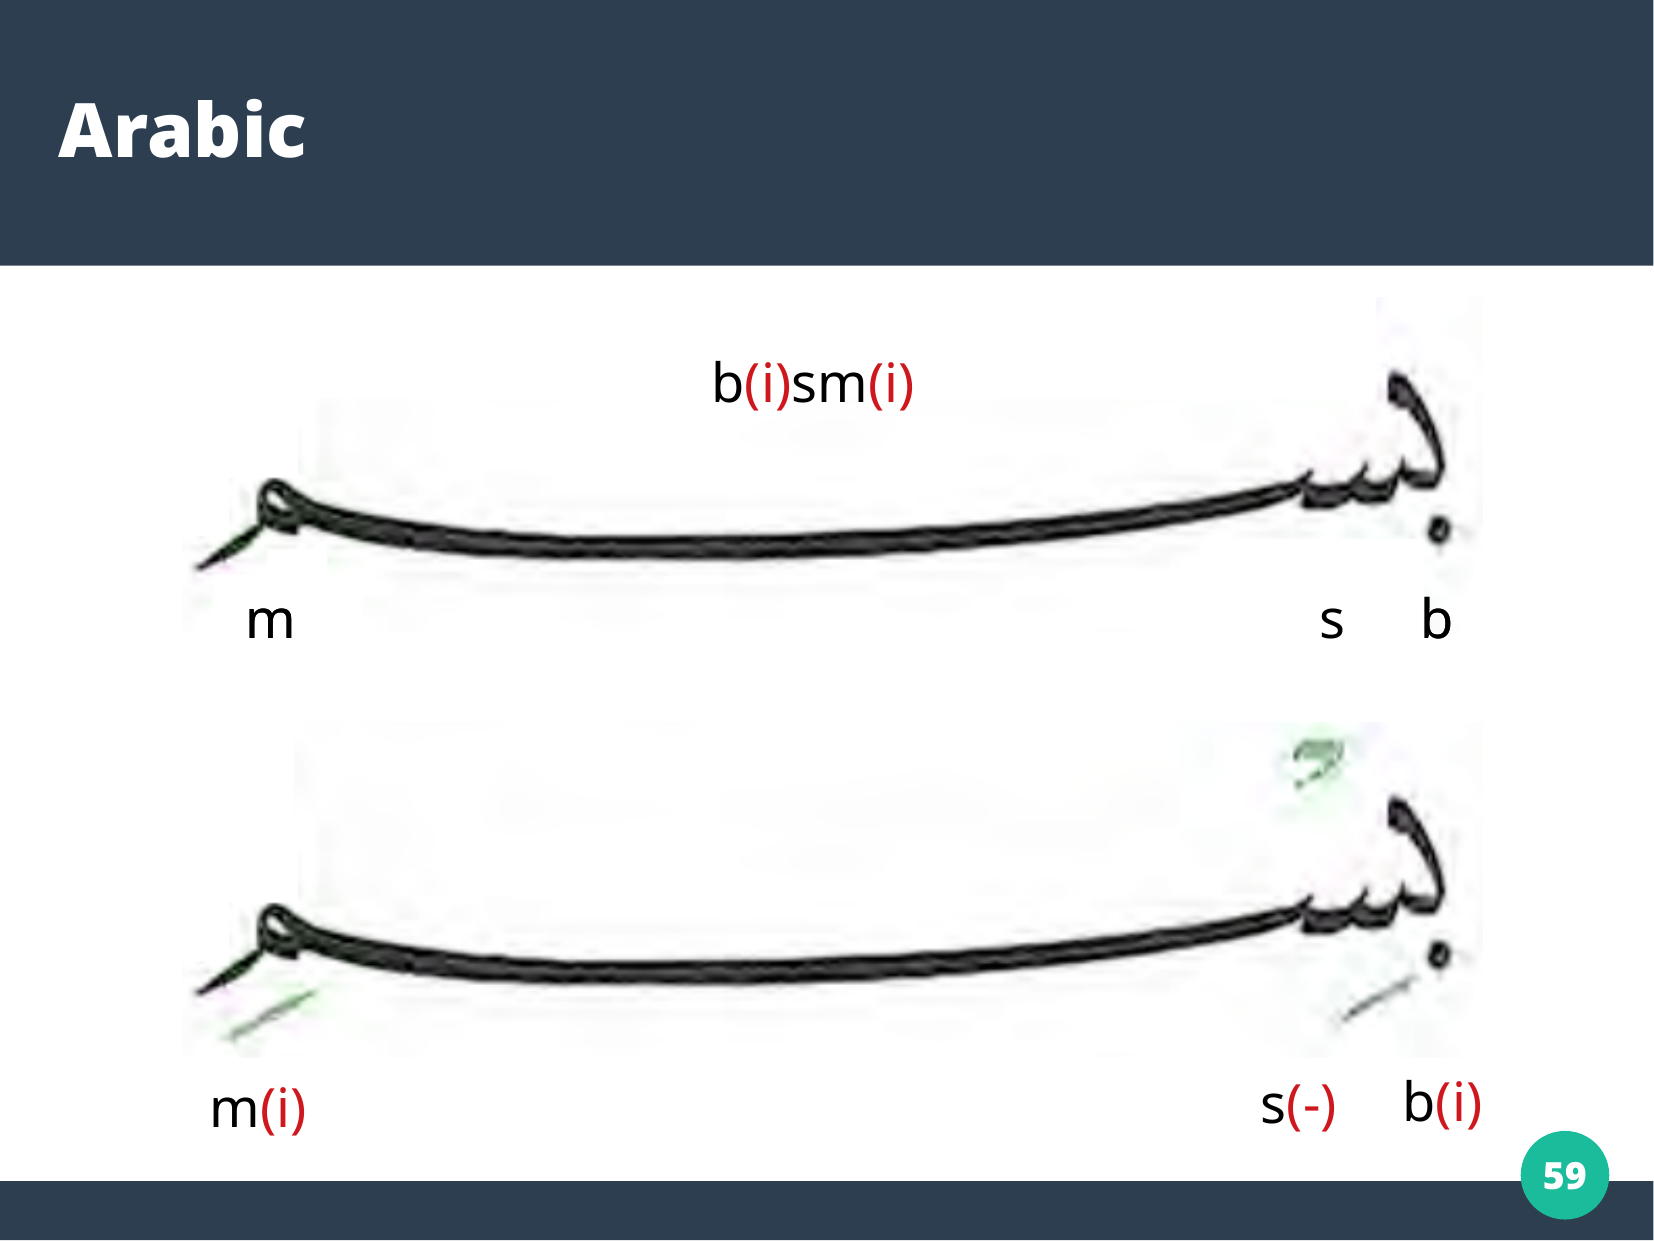

# Arabic
b(i)sm(i)
m
m
s
b
b
b(i)
s(-)
m(i)
59